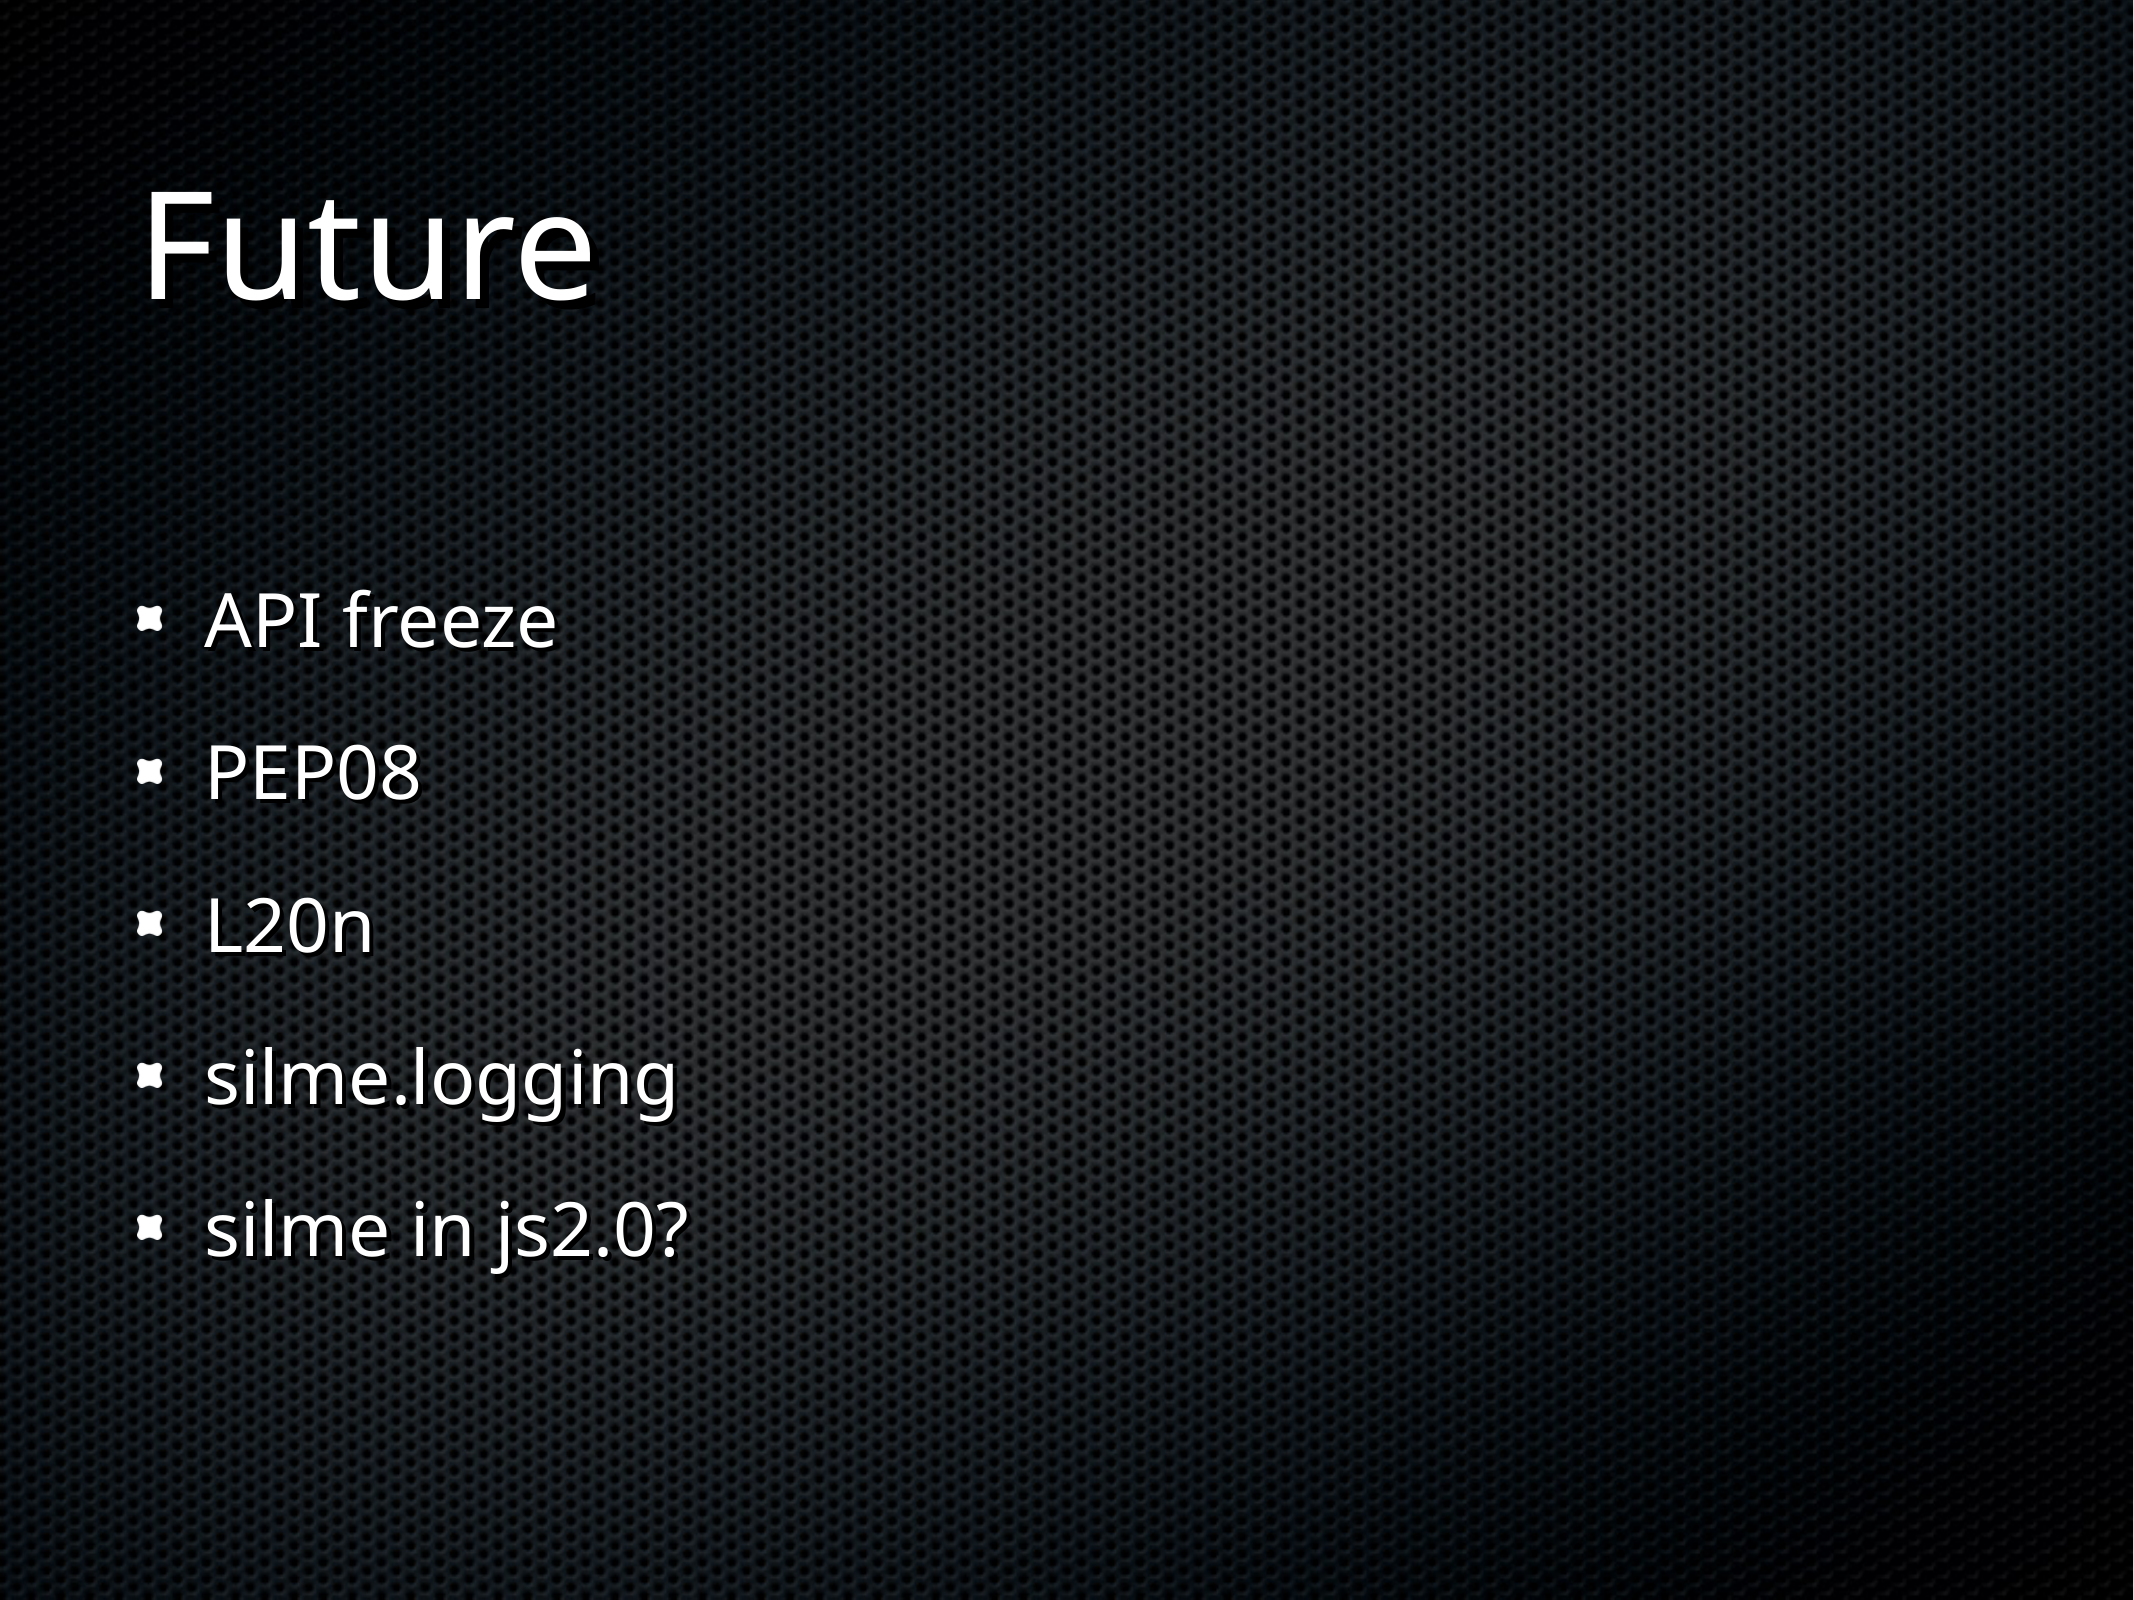

# Future
API freeze
PEP08
L20n
silme.logging
silme in js2.0?